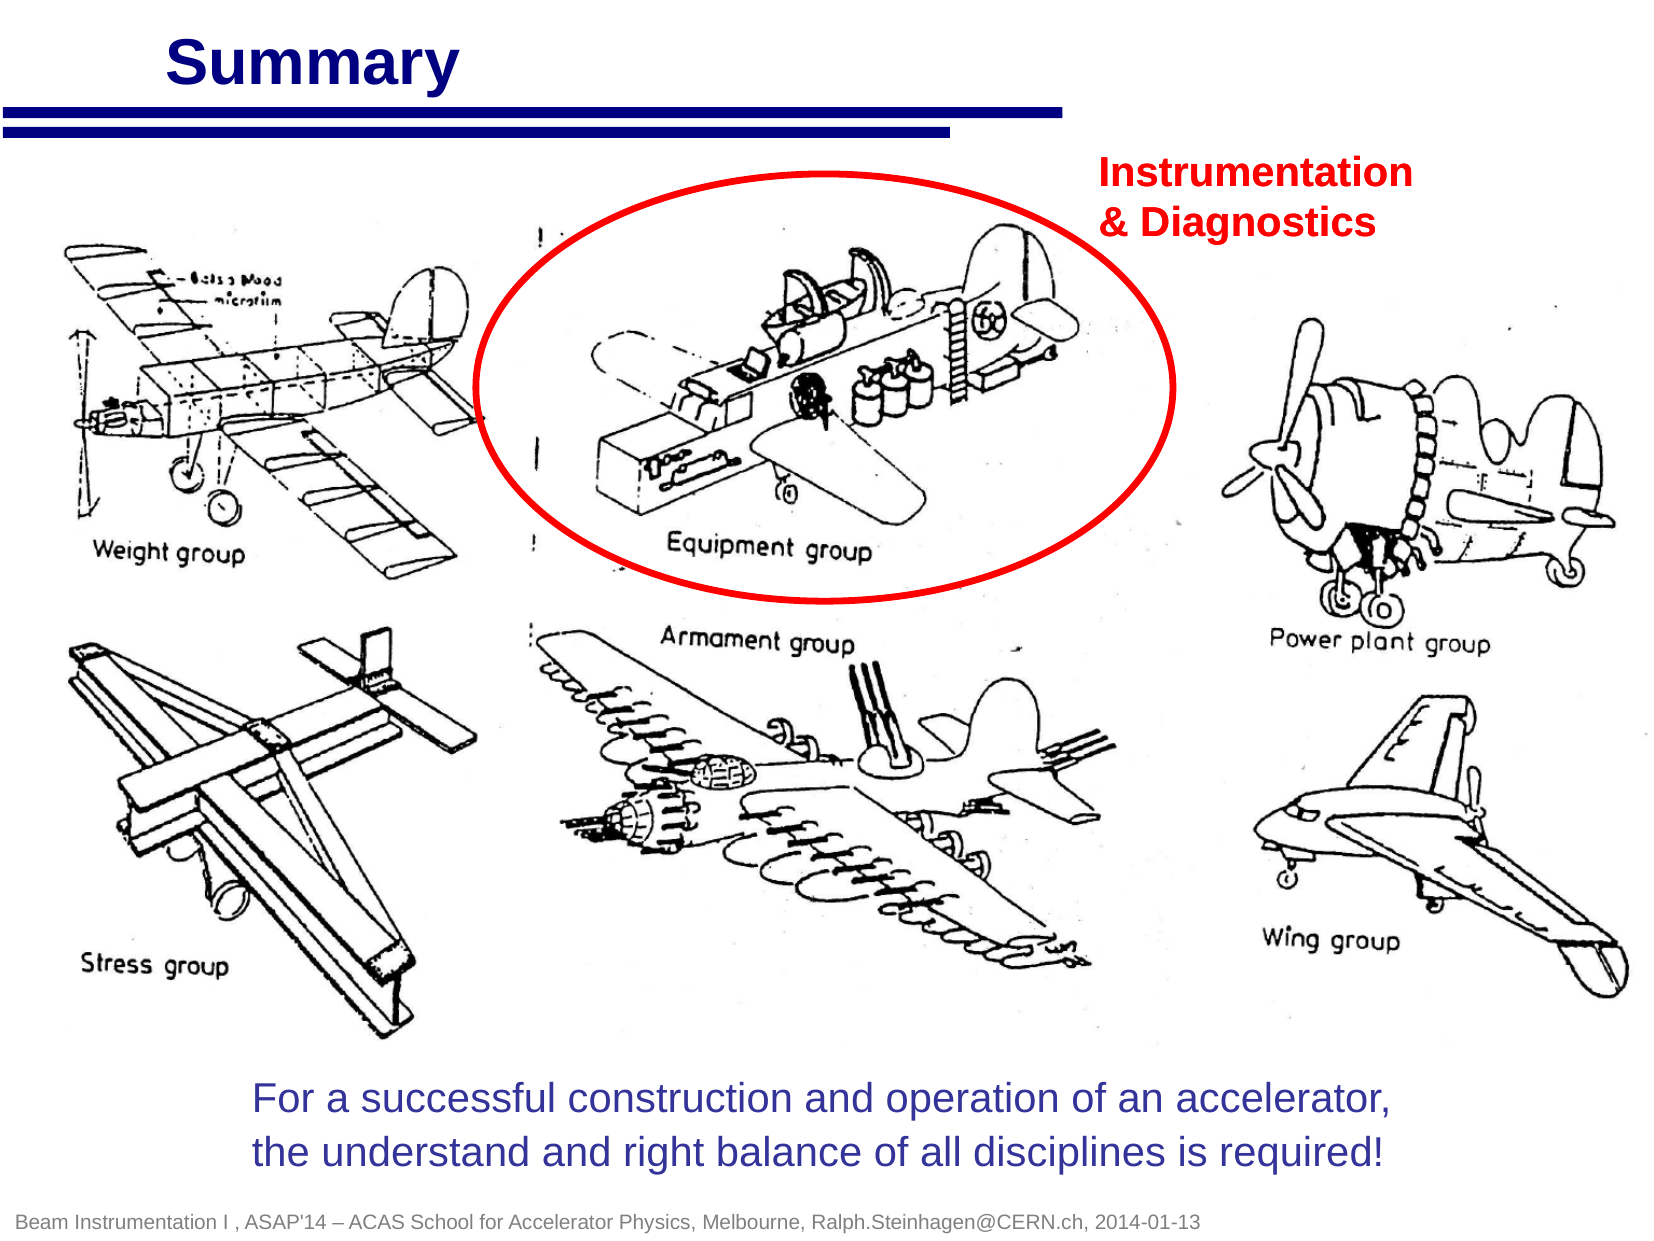

# Summary
Instrumentation
& Diagnostics
Instrumentation
& Diagnostics
For a successful construction and operation of an accelerator,
the understand and right balance of all disciplines is required!